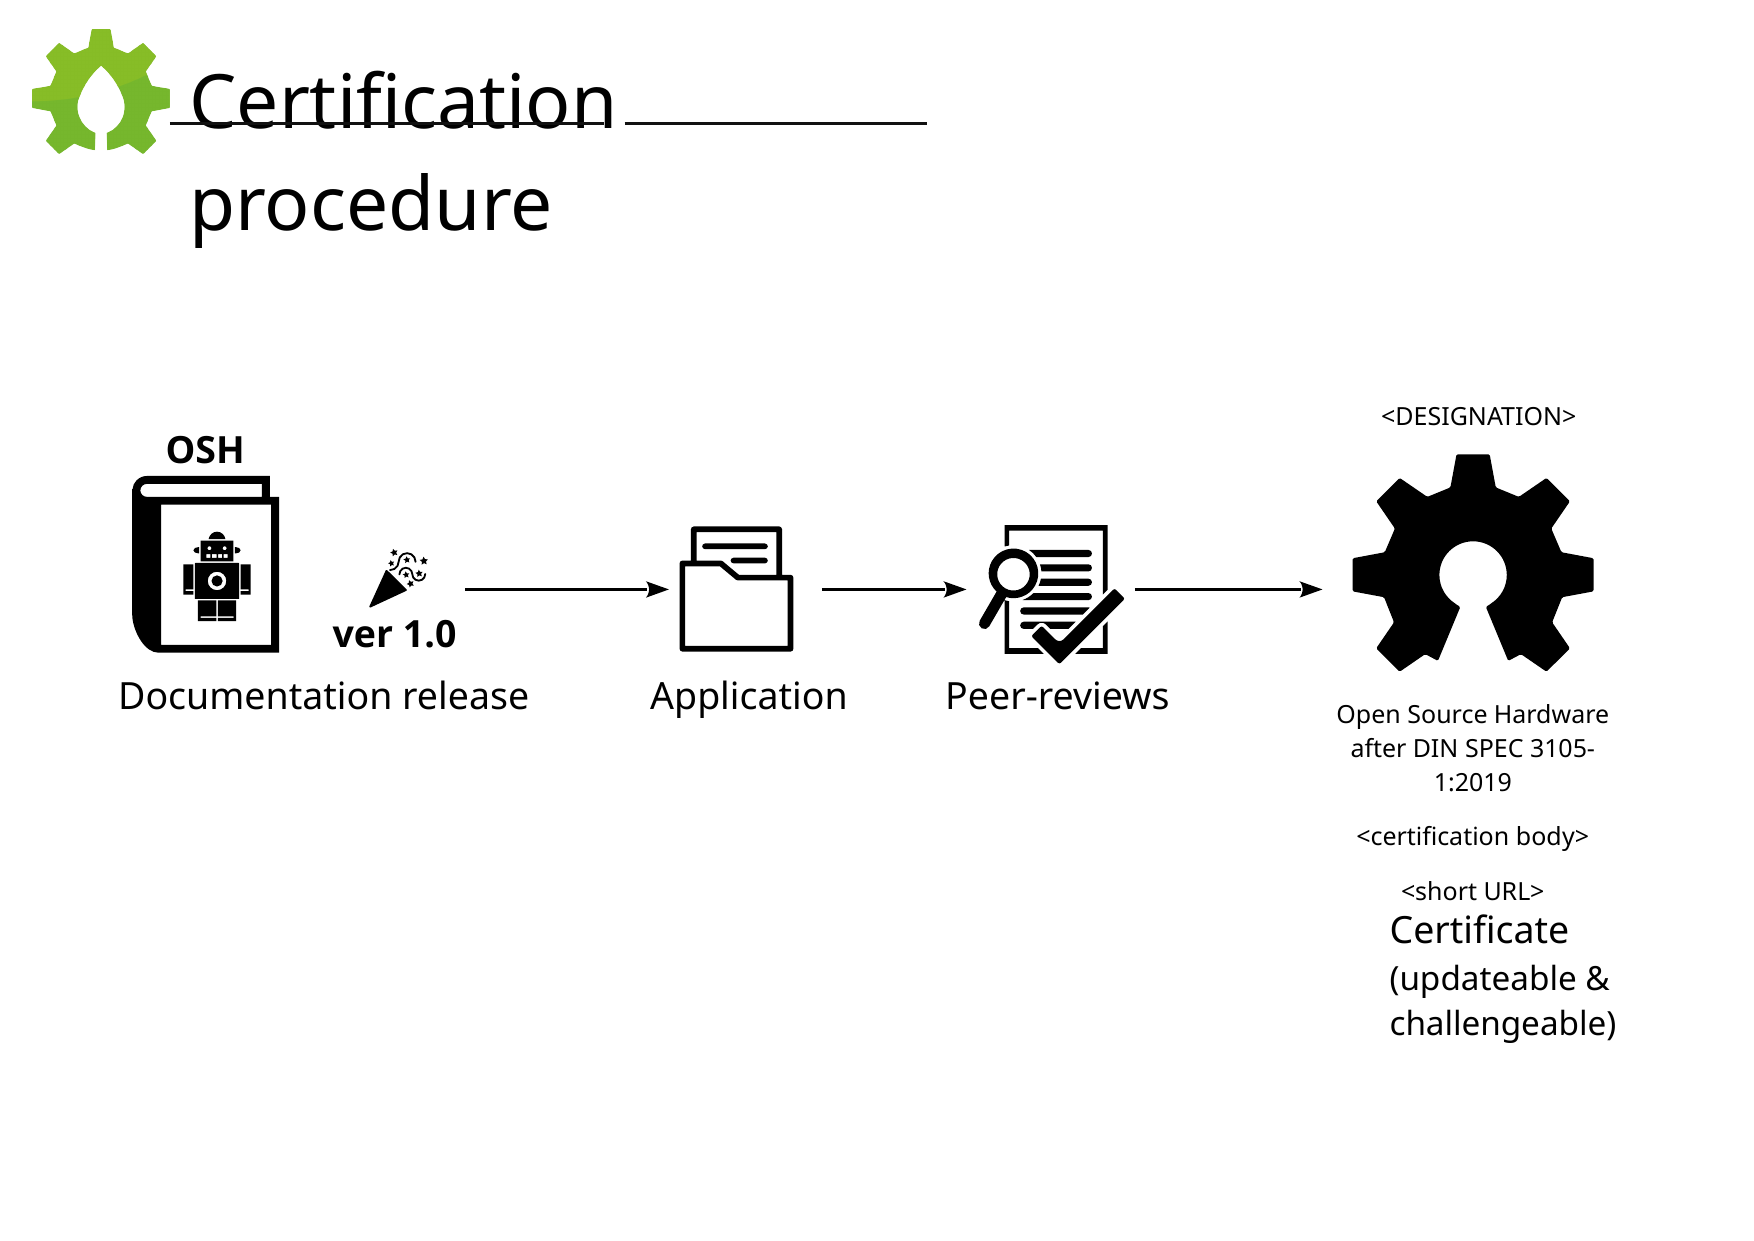

Certification procedure
<DESIGNATION>
OSH
ver 1.0
Documentation release
Application
Peer-reviews
Open Source Hardware after DIN SPEC 3105-1:2019
<certification body>
<short URL>
Certificate
(updateable &
challengeable)